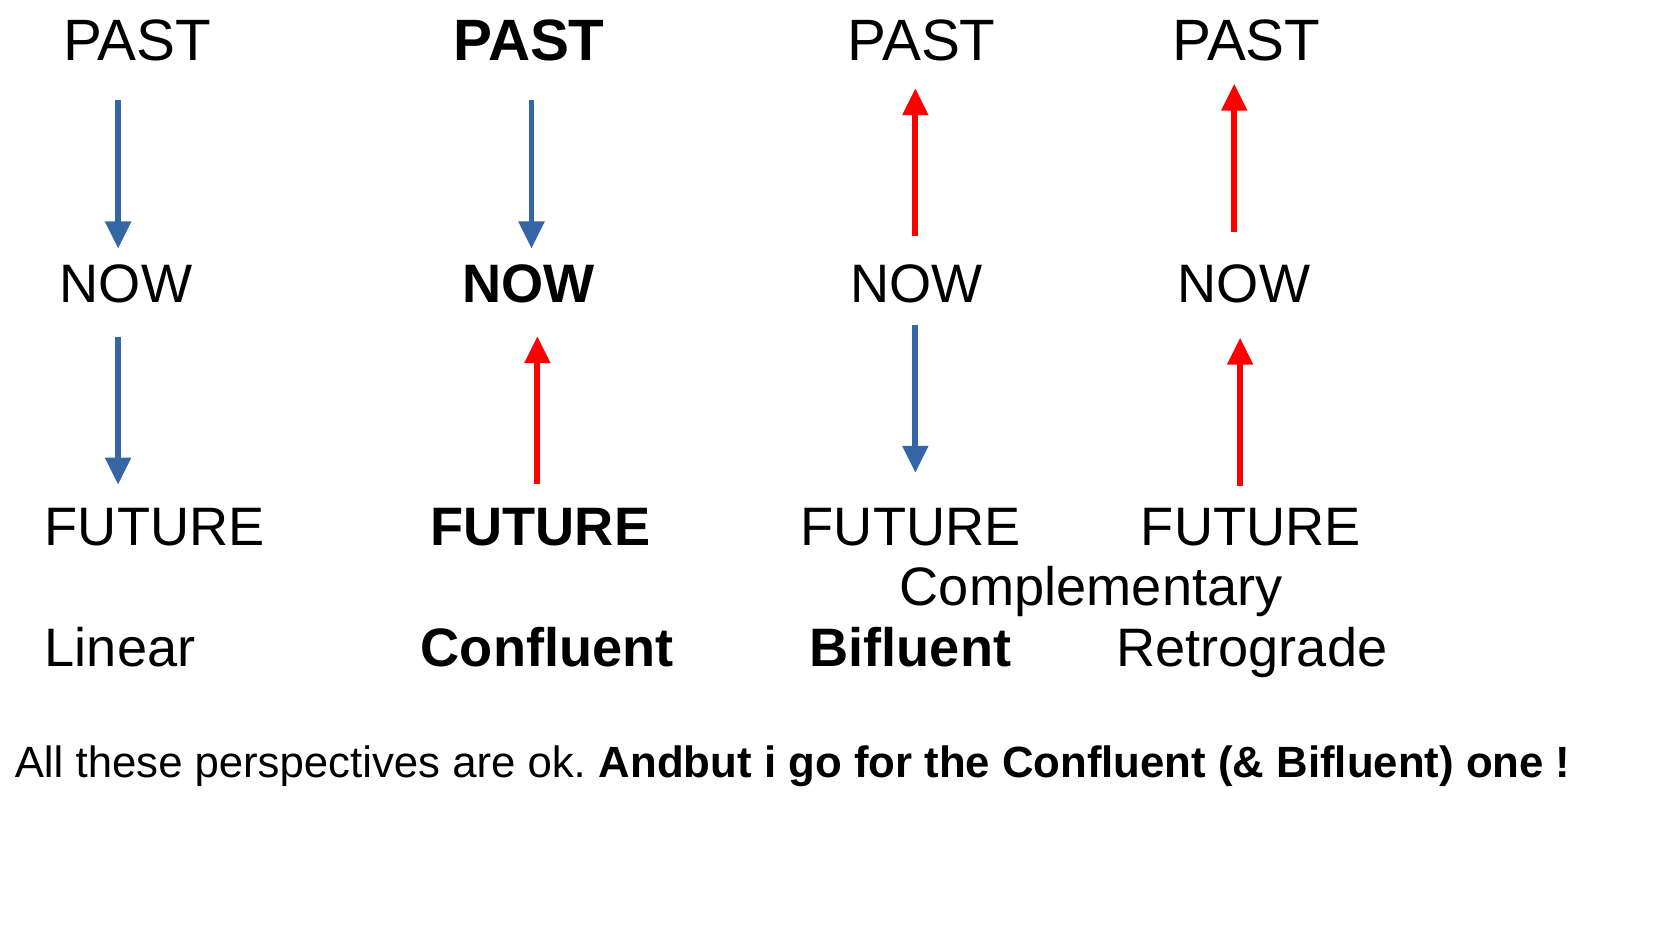

PAST PAST PAST PAST
 NOW NOW NOW NOW
 FUTURE FUTURE FUTURE FUTURE
 Complementary
 Linear Confluent Bifluent Retrograde
All these perspectives are ok. Andbut i go for the Confluent (& Bifluent) one !